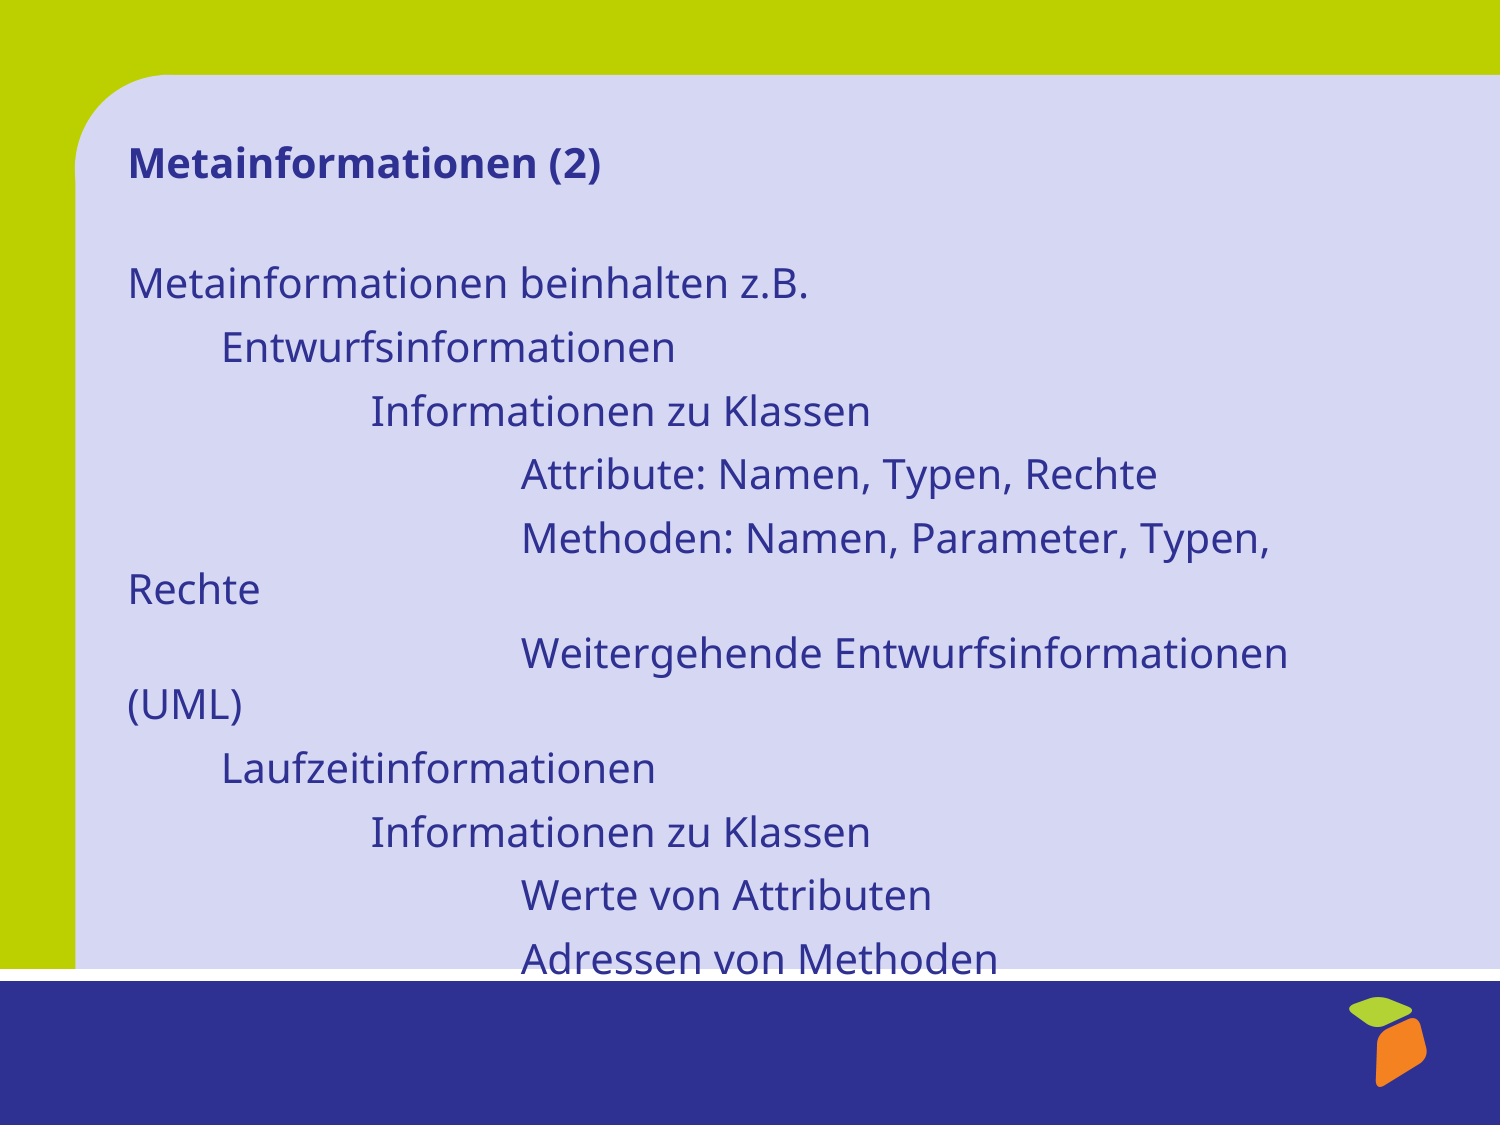

# Metainformationen (2)
Metainformationen beinhalten z.B.
	Entwurfsinformationen
		Informationen zu Klassen
			Attribute: Namen, Typen, Rechte
			Methoden: Namen, Parameter, Typen, Rechte
			Weitergehende Entwurfsinformationen (UML)
	Laufzeitinformationen
		Informationen zu Klassen
			Werte von Attributen
			Adressen von Methoden
			Call Stack, Root Objects